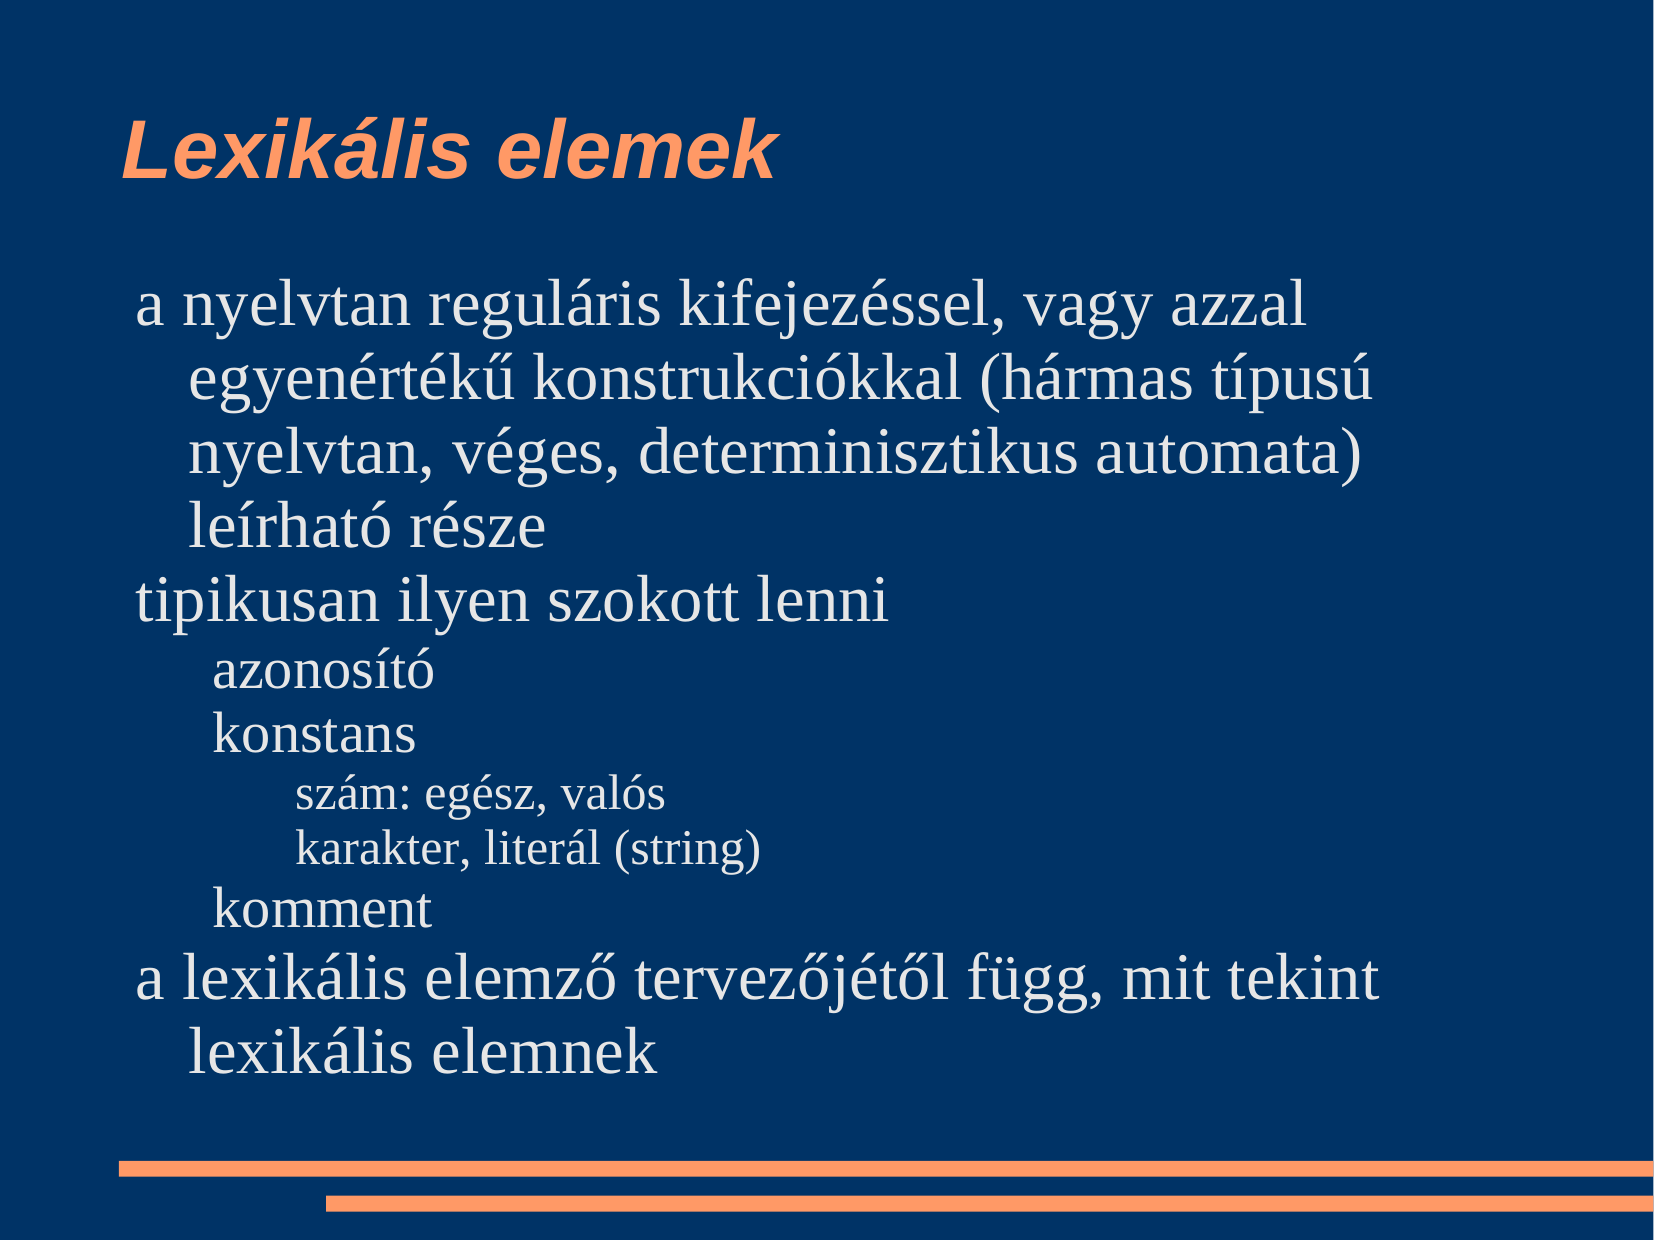

# Lexikális elemek
a nyelvtan reguláris kifejezéssel, vagy azzal egyenértékű konstrukciókkal (hármas típusú nyelvtan, véges, determinisztikus automata) leírható része
tipikusan ilyen szokott lenni
azonosító
konstans
szám: egész, valós
karakter, literál (string)
komment
a lexikális elemző tervezőjétől függ, mit tekint lexikális elemnek